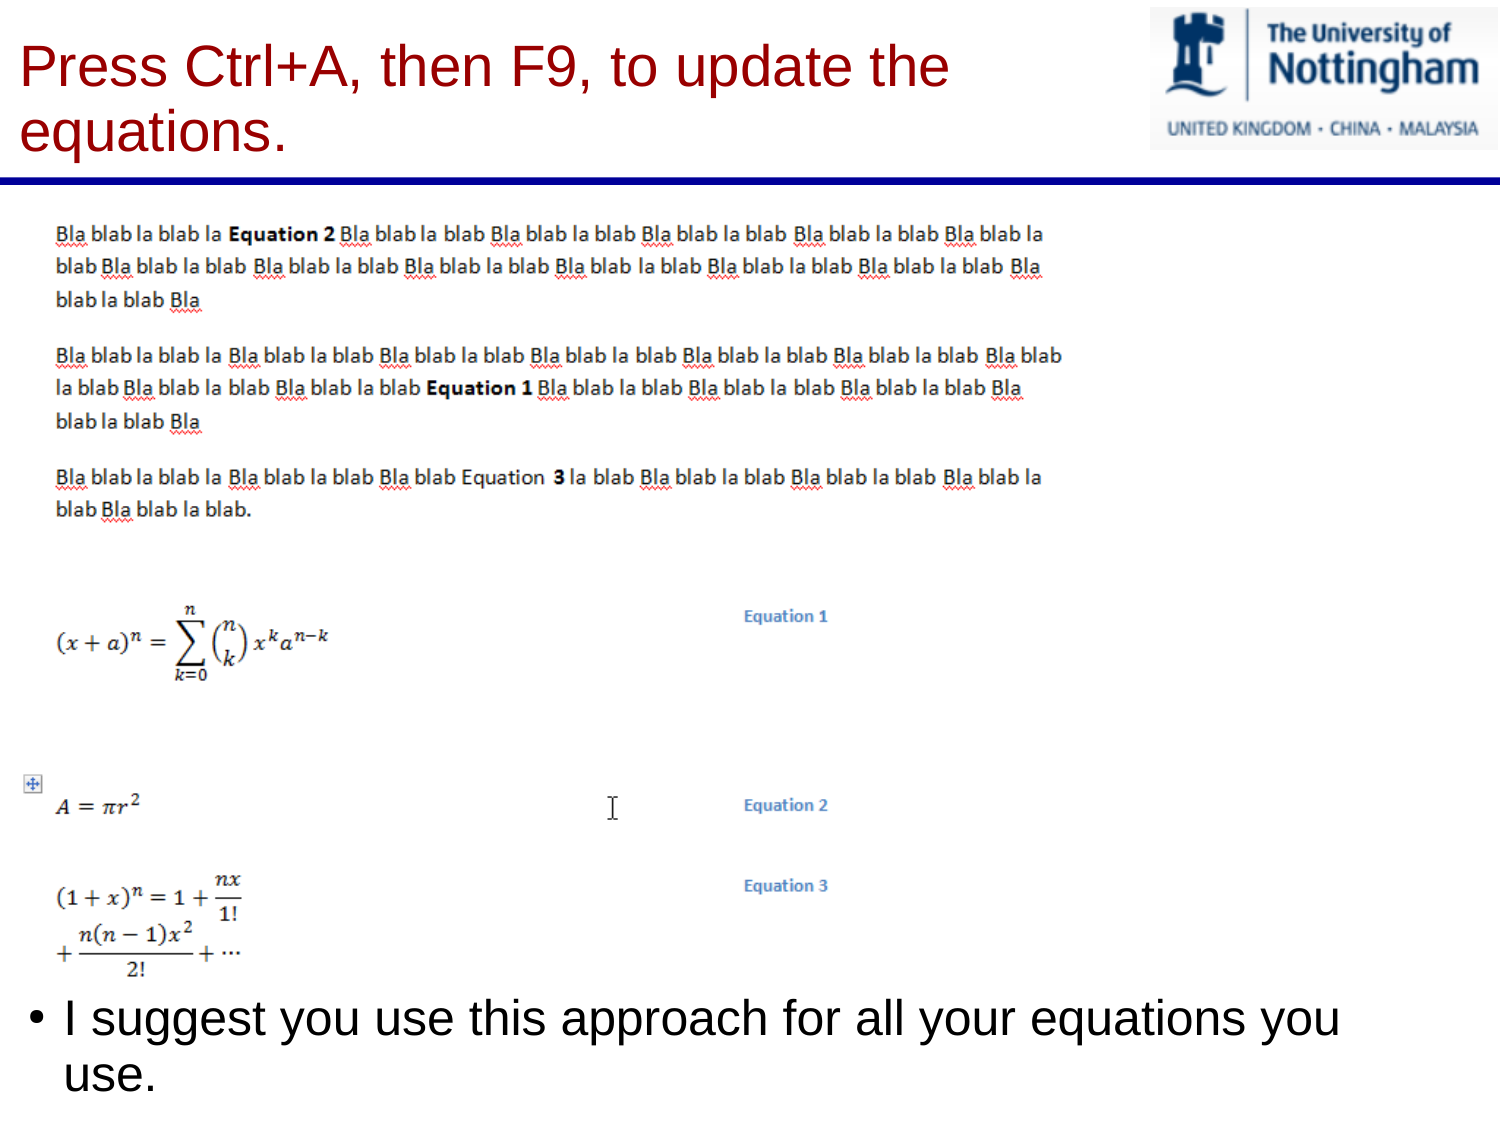

# Press Ctrl+A, then F9, to update the equations.
I suggest you use this approach for all your equations you use.